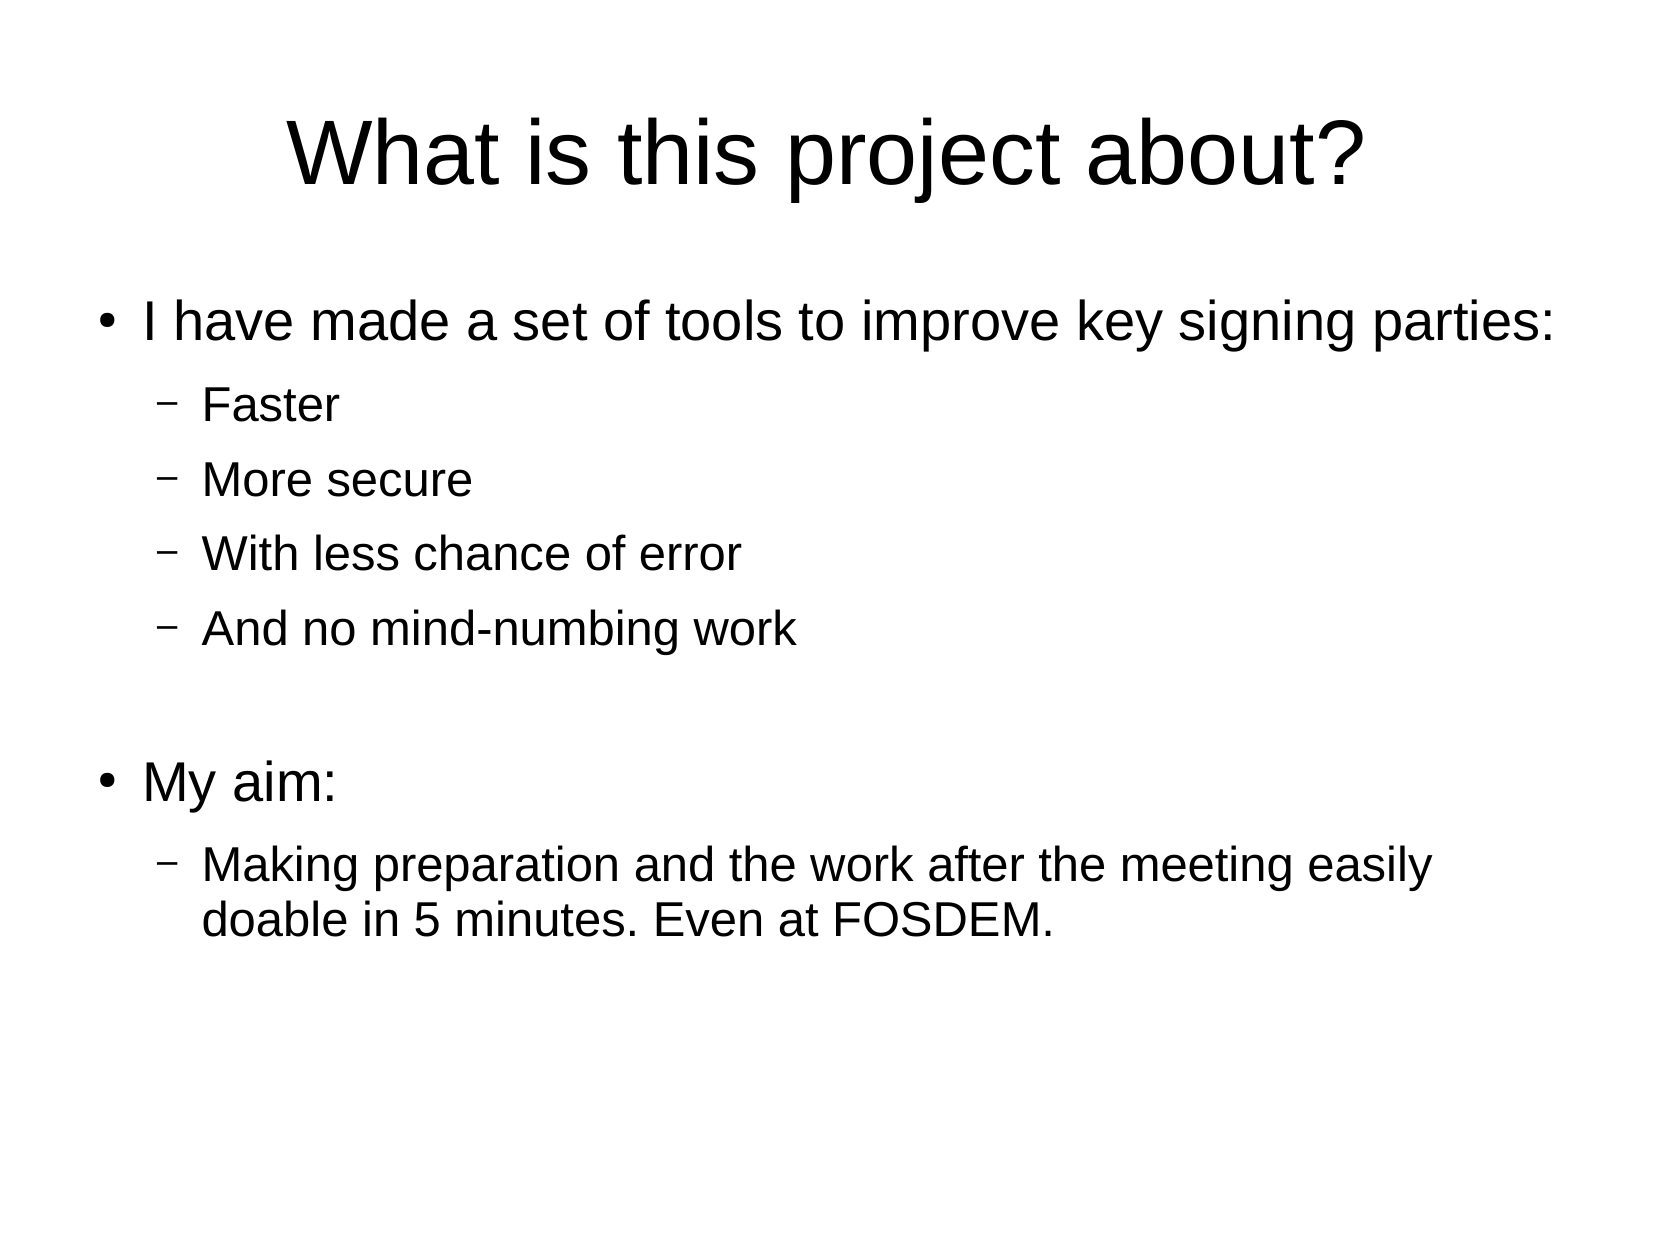

# What is this project about?
I have made a set of tools to improve key signing parties:
Faster
More secure
With less chance of error
And no mind-numbing work
My aim:
Making preparation and the work after the meeting easily doable in 5 minutes. Even at FOSDEM.